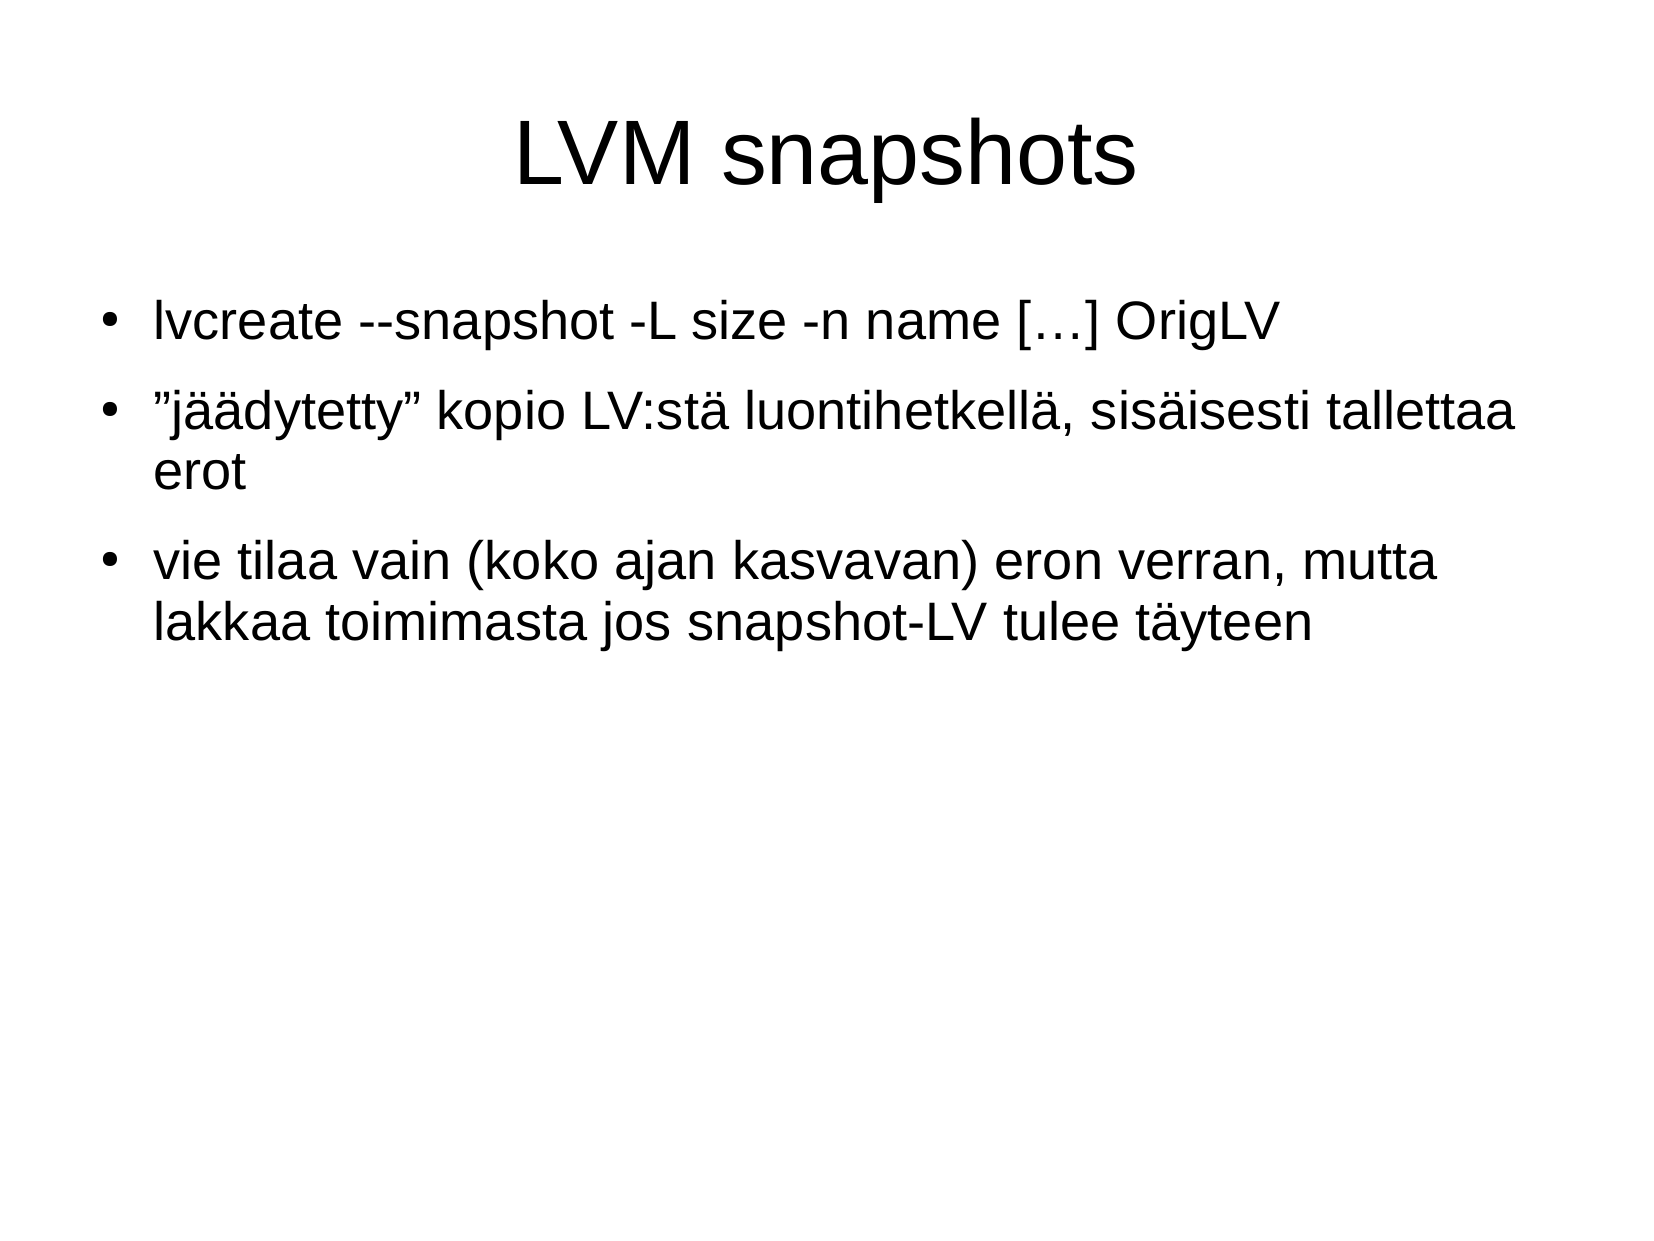

# LVM snapshots
lvcreate --snapshot -L size -n name […] OrigLV
”jäädytetty” kopio LV:stä luontihetkellä, sisäisesti tallettaa erot
vie tilaa vain (koko ajan kasvavan) eron verran, mutta lakkaa toimimasta jos snapshot-LV tulee täyteen